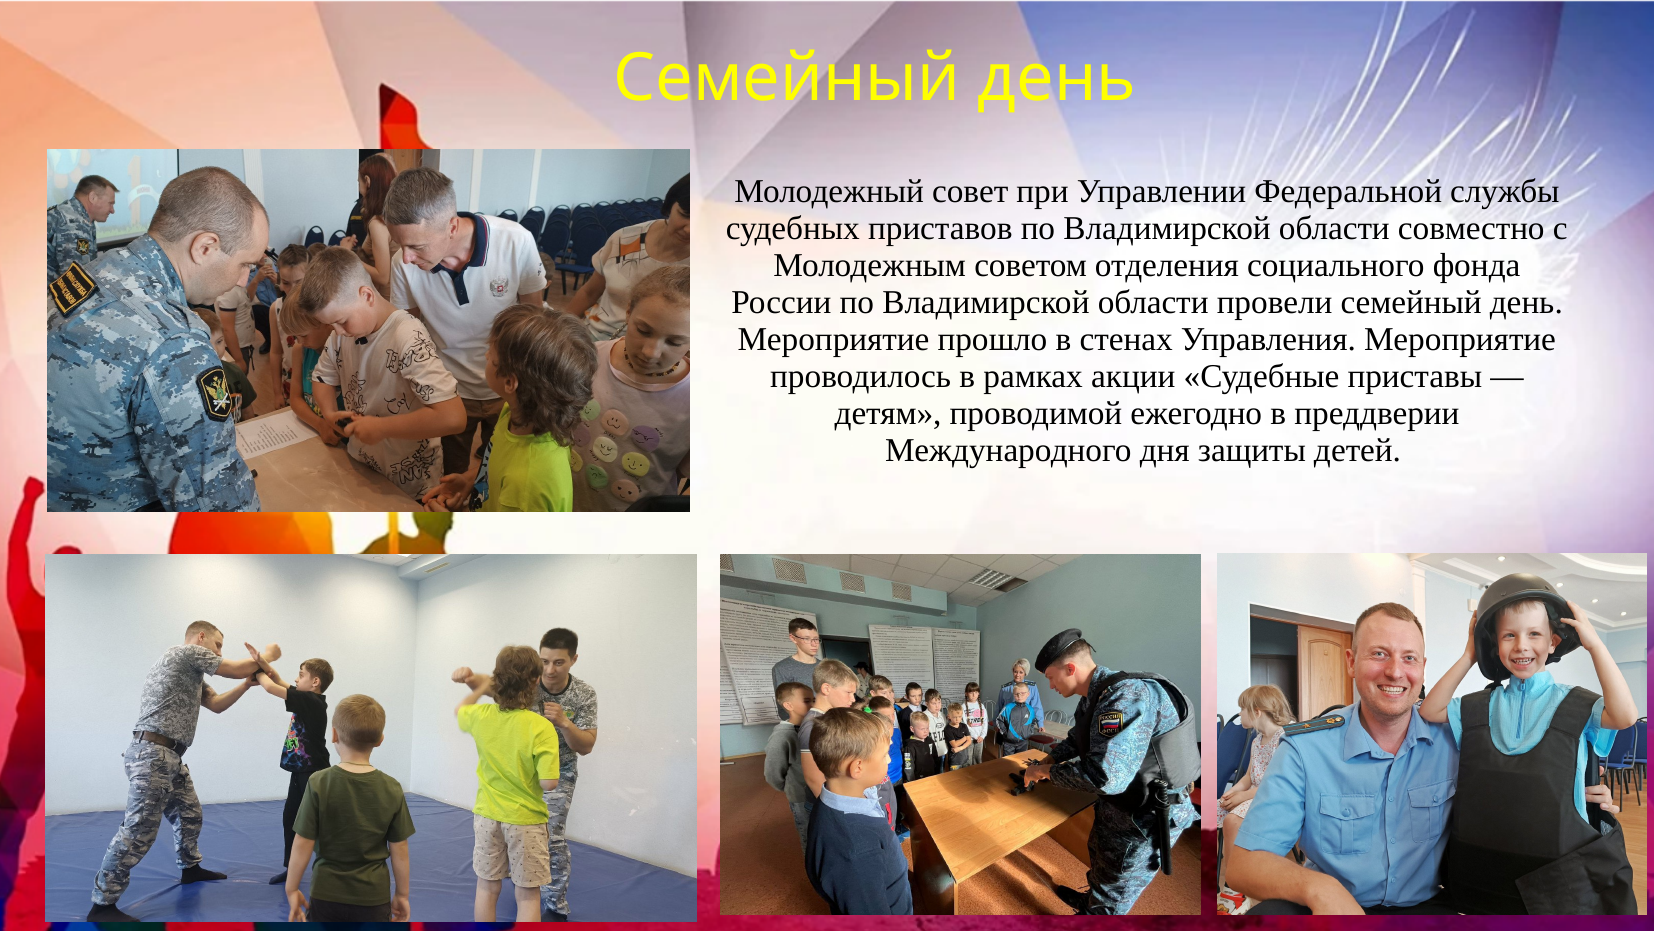

Семейный день
Молодежный совет при Управлении Федеральной службы судебных приставов по Владимирской области совместно с Молодежным советом отделения социального фонда России по Владимирской области провели семейный день. Мероприятие прошло в стенах Управления. Мероприятие проводилось в рамках акции «Судебные приставы — детям», проводимой ежегодно в преддверии Международного дня защиты детей.